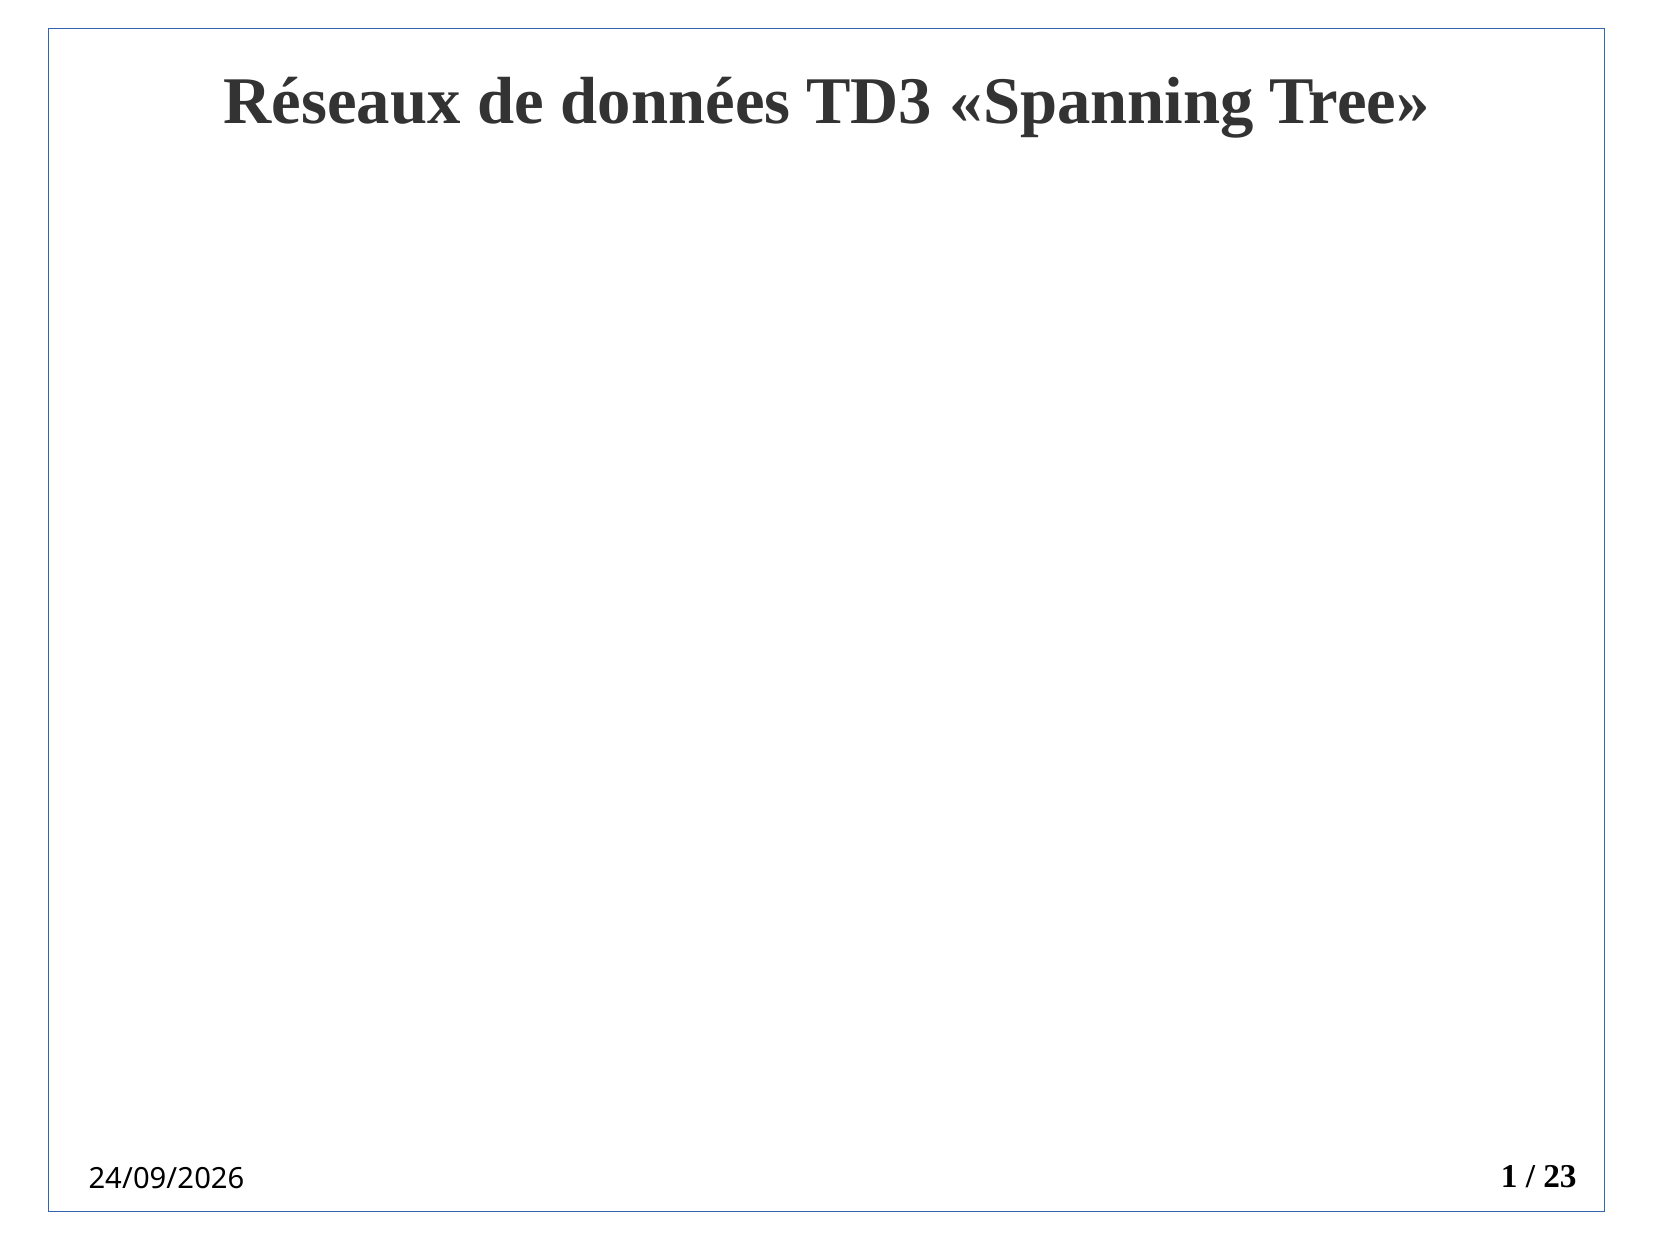

# Réseaux de données TD3 «Spanning Tree»
1